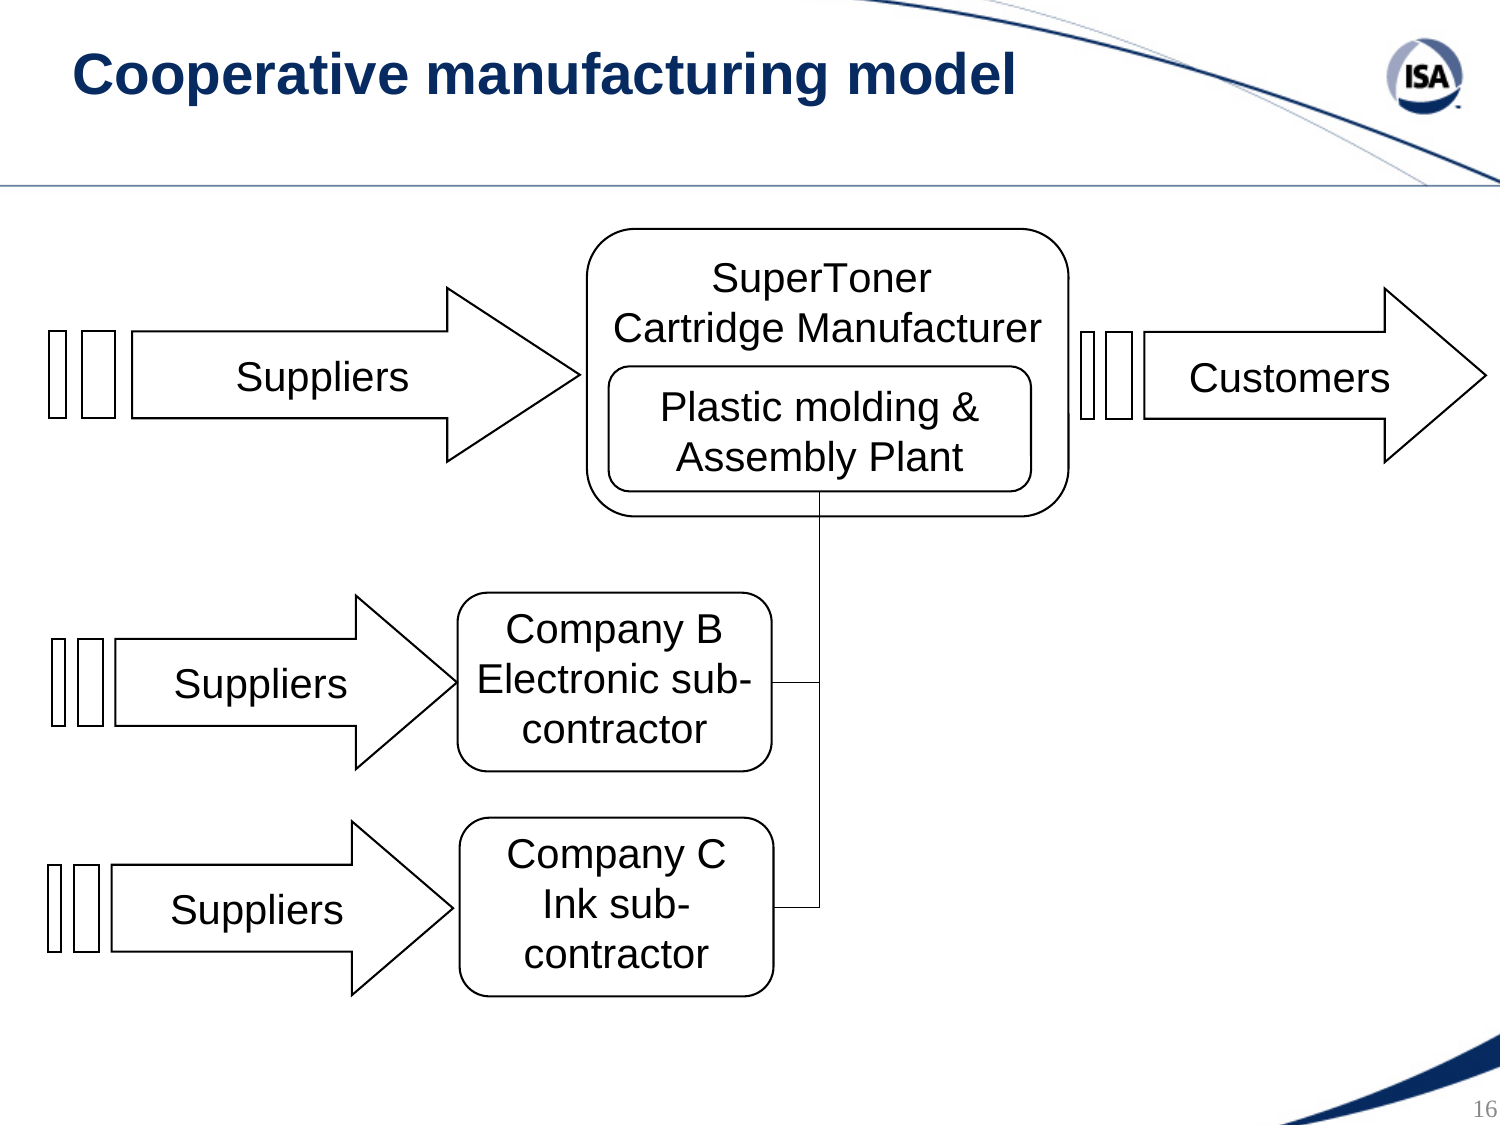

# Cooperative manufacturing model
SuperToner
Cartridge Manufacturer
Suppliers
Customers
Plastic molding & Assembly Plant
Company B
Electronic sub-contractor
Suppliers
Company C
Ink sub-contractor
Suppliers